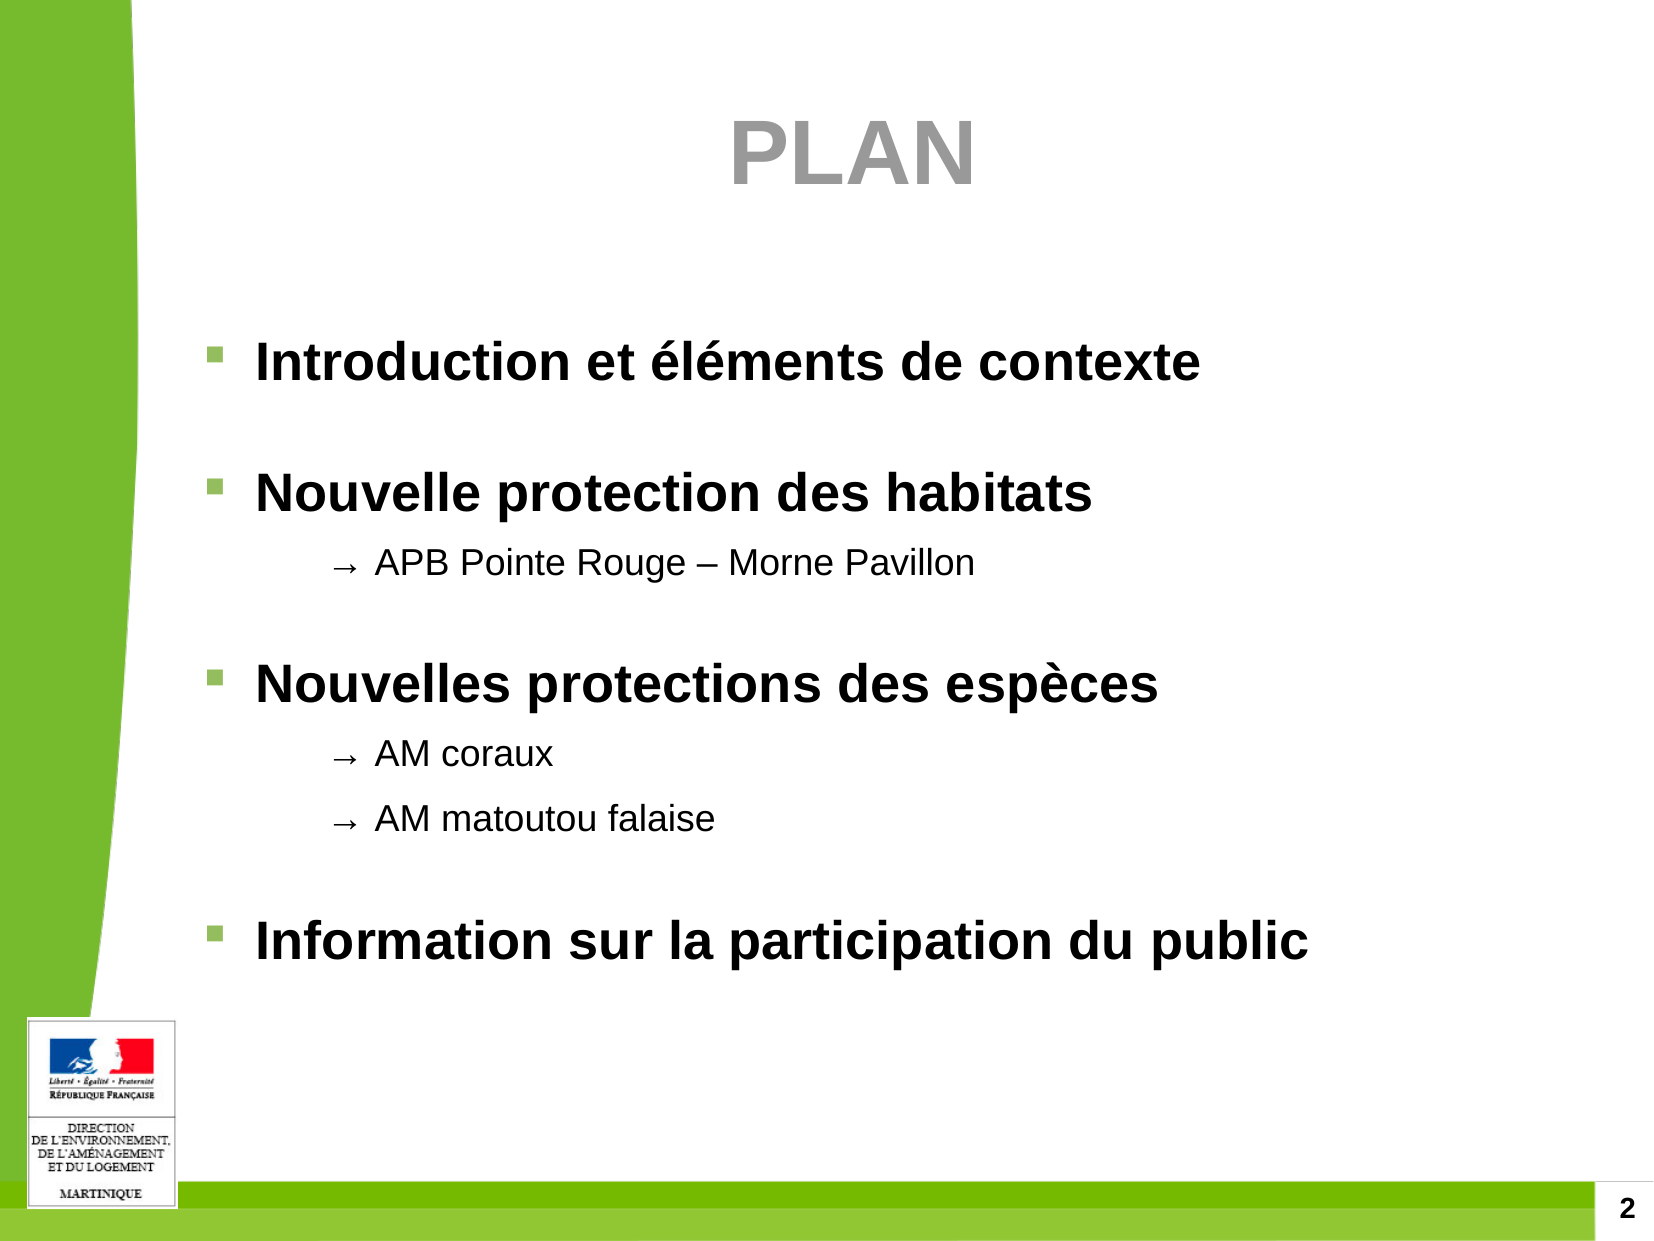

# PLAN
Introduction et éléments de contexte
Nouvelle protection des habitats
→ APB Pointe Rouge – Morne Pavillon
Nouvelles protections des espèces
→ AM coraux
→ AM matoutou falaise
Information sur la participation du public